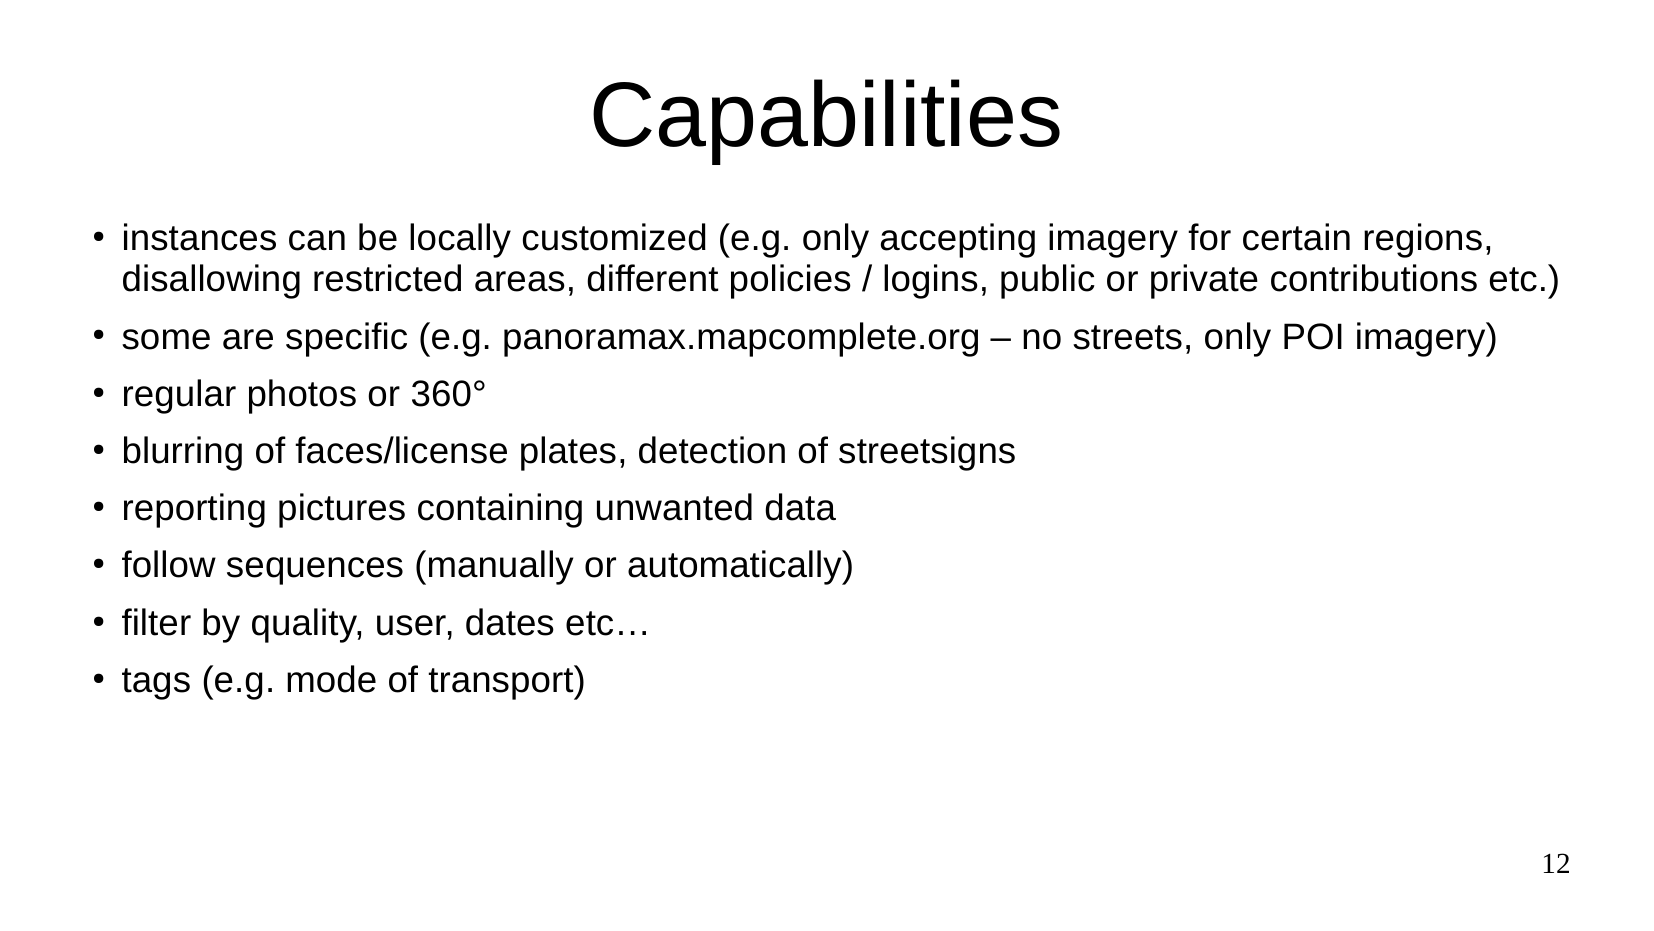

# Capabilities
instances can be locally customized (e.g. only accepting imagery for certain regions, disallowing restricted areas, different policies / logins, public or private contributions etc.)
some are specific (e.g. panoramax.mapcomplete.org – no streets, only POI imagery)
regular photos or 360°
blurring of faces/license plates, detection of streetsigns
reporting pictures containing unwanted data
follow sequences (manually or automatically)
filter by quality, user, dates etc…
tags (e.g. mode of transport)
12